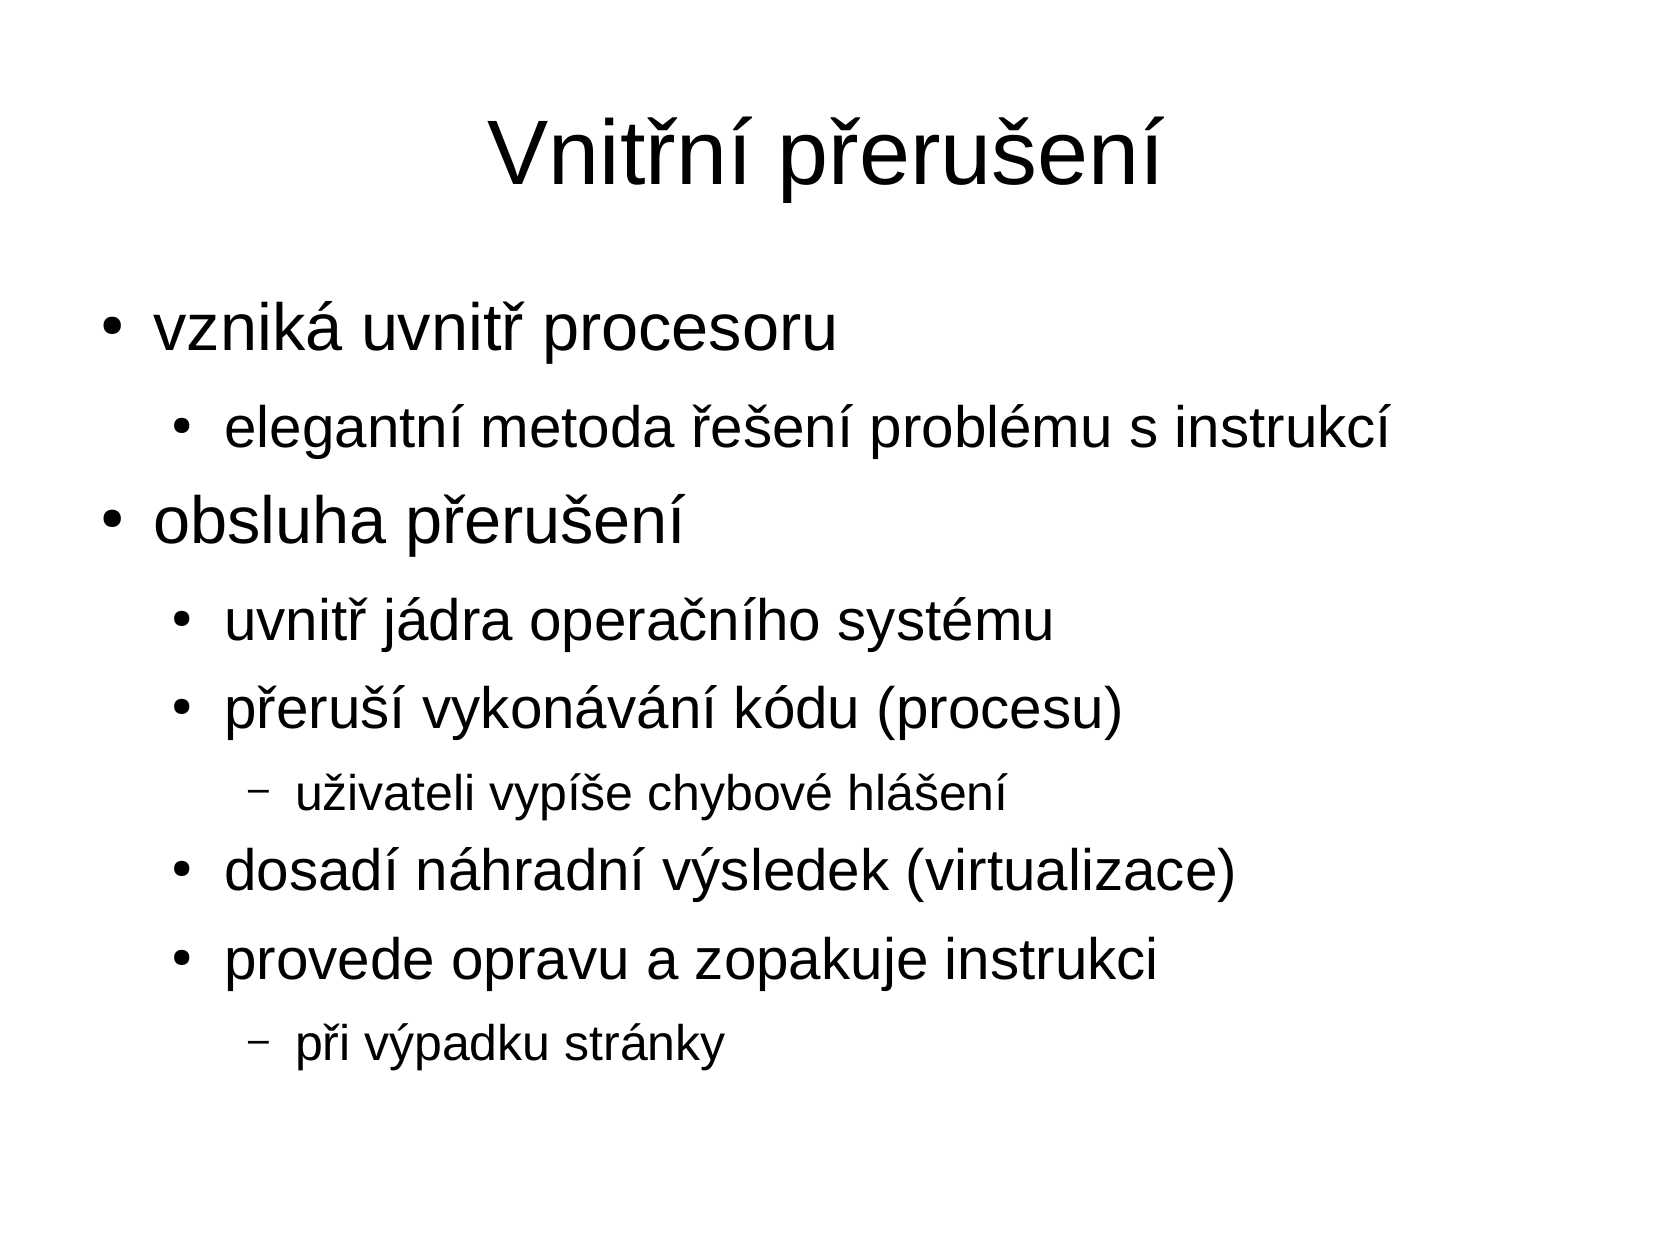

# Vnitřní přerušení
vzniká uvnitř procesoru
elegantní metoda řešení problému s instrukcí
obsluha přerušení
uvnitř jádra operačního systému
přeruší vykonávání kódu (procesu)
uživateli vypíše chybové hlášení
dosadí náhradní výsledek (virtualizace)
provede opravu a zopakuje instrukci
při výpadku stránky